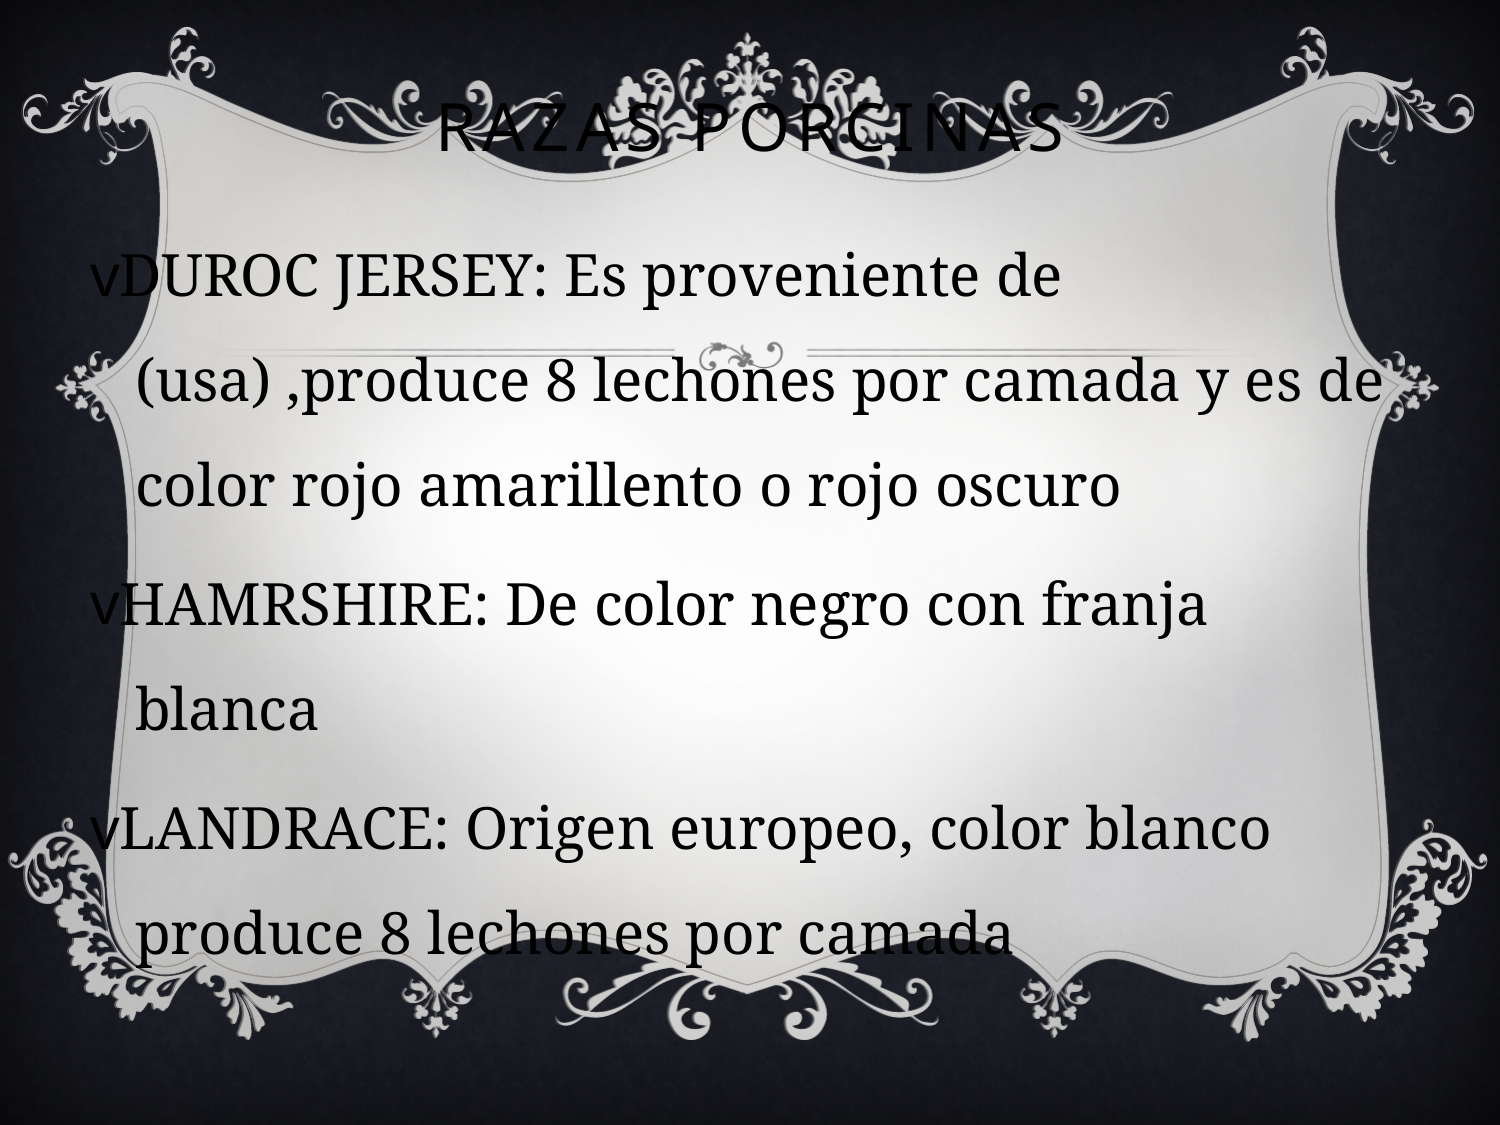

# Razas porcinas
DUROC JERSEY: Es proveniente de (usa) ,produce 8 lechones por camada y es de color rojo amarillento o rojo oscuro
HAMRSHIRE: De color negro con franja blanca
LANDRACE: Origen europeo, color blanco produce 8 lechones por camada